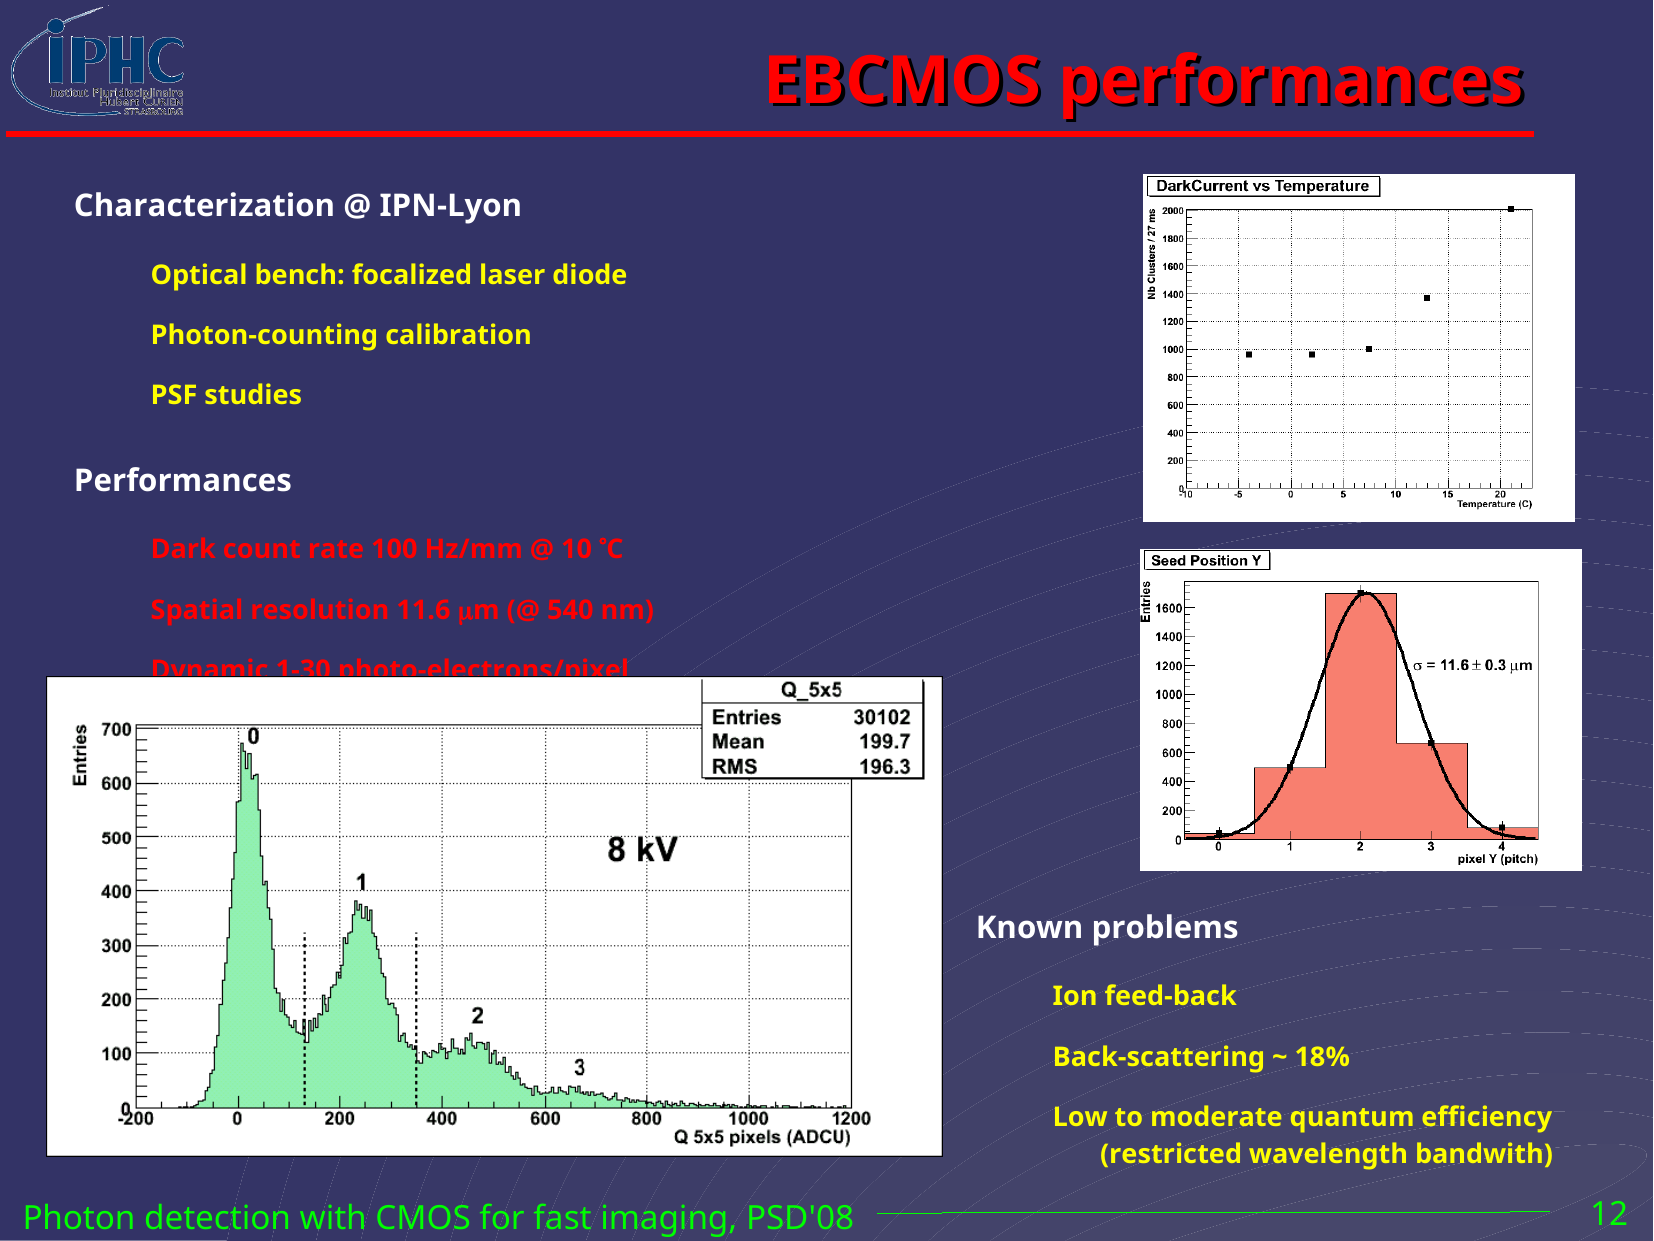

# EBCMOS performances
Characterization @ IPN-Lyon
Optical bench: focalized laser diode
Photon-counting calibration
PSF studies
Performances
Dark count rate 100 Hz/mm @ 10 C
Spatial resolution 11.6 mm (@ 540 nm)
Dynamic 1-30 photo-electrons/pixel
Known problems
Ion feed-back
Back-scattering ~ 18%
Low to moderate quantum efficiency
(restricted wavelength bandwith)